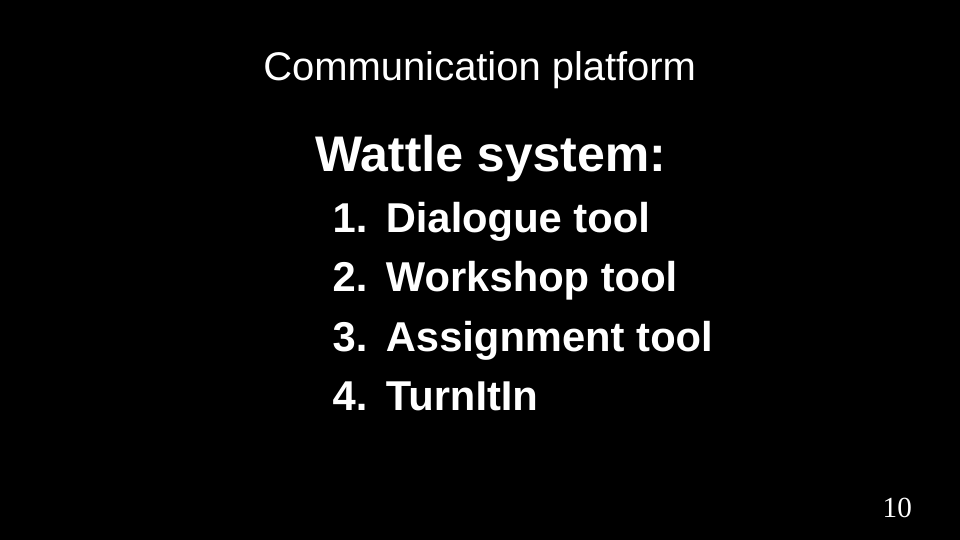

# Communication platform
Wattle system:
Dialogue tool
Workshop tool
Assignment tool
TurnItIn
10